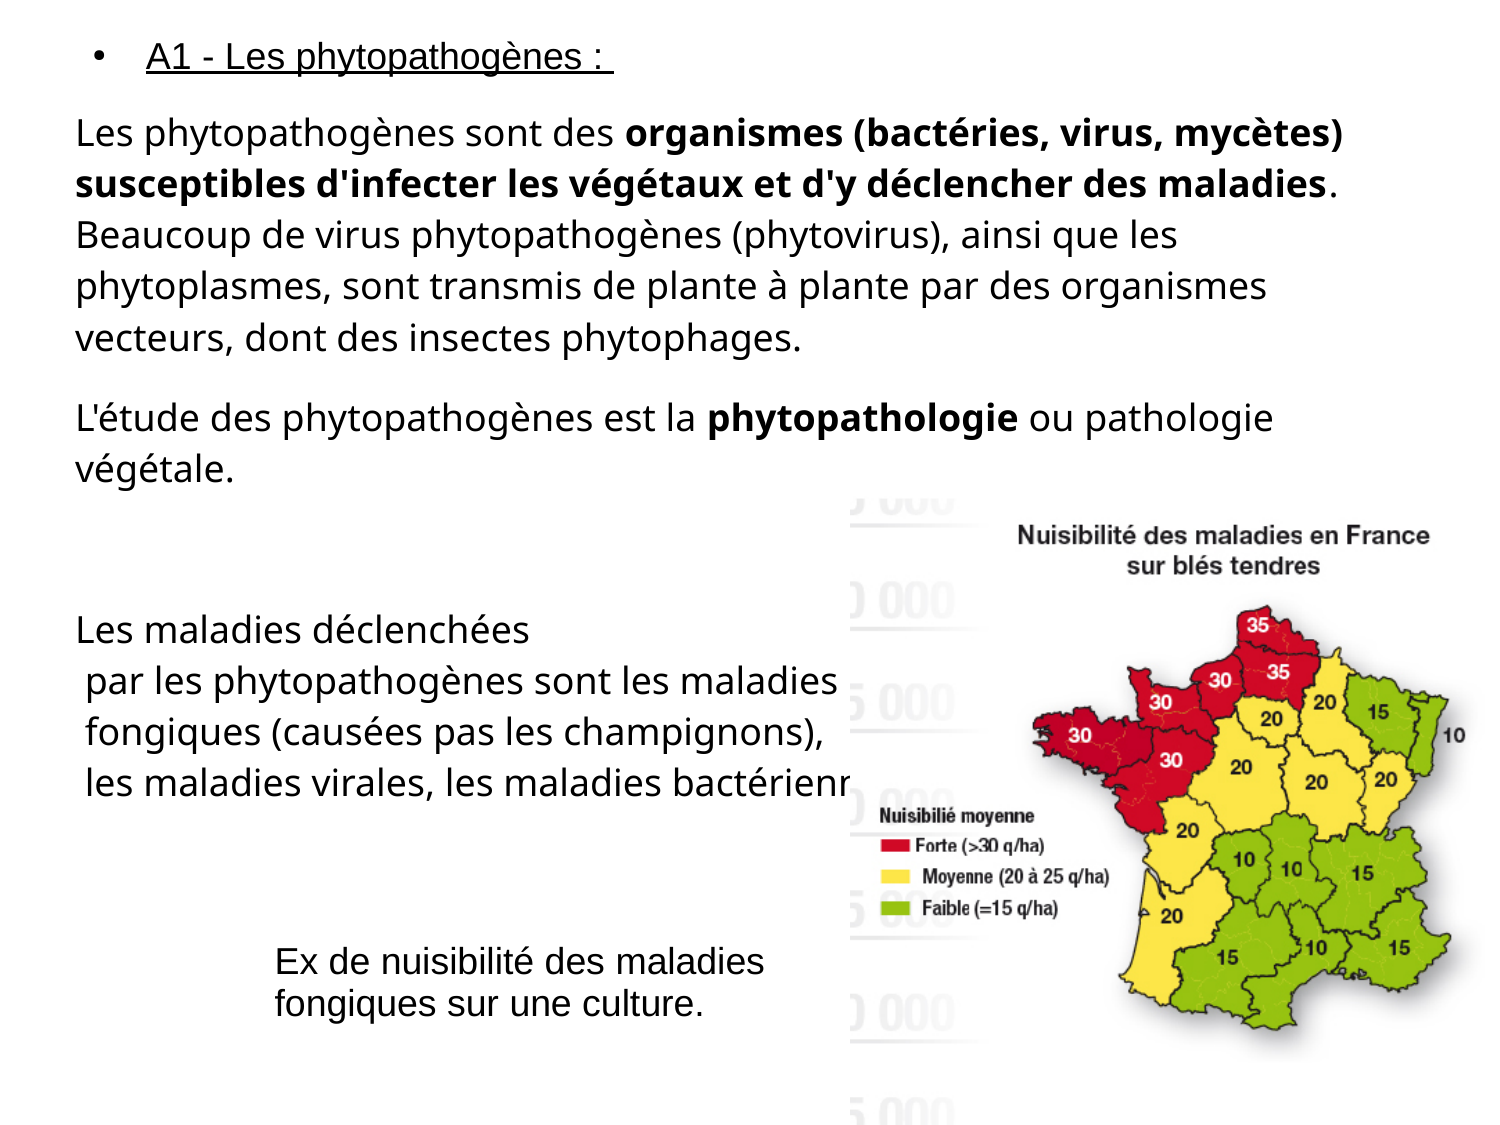

# A1 - Les phytopathogènes :
Les phytopathogènes sont des organismes (bactéries, virus, mycètes) susceptibles d'infecter les végétaux et d'y déclencher des maladies. Beaucoup de virus phytopathogènes (phytovirus), ainsi que les phytoplasmes, sont transmis de plante à plante par des organismes vecteurs, dont des insectes phytophages.
L'étude des phytopathogènes est la phytopathologie ou pathologie végétale.
Les maladies déclenchées
 par les phytopathogènes sont les maladies
 fongiques (causées pas les champignons),
 les maladies virales, les maladies bactériennes.
Ex de nuisibilité des maladies fongiques sur une culture.